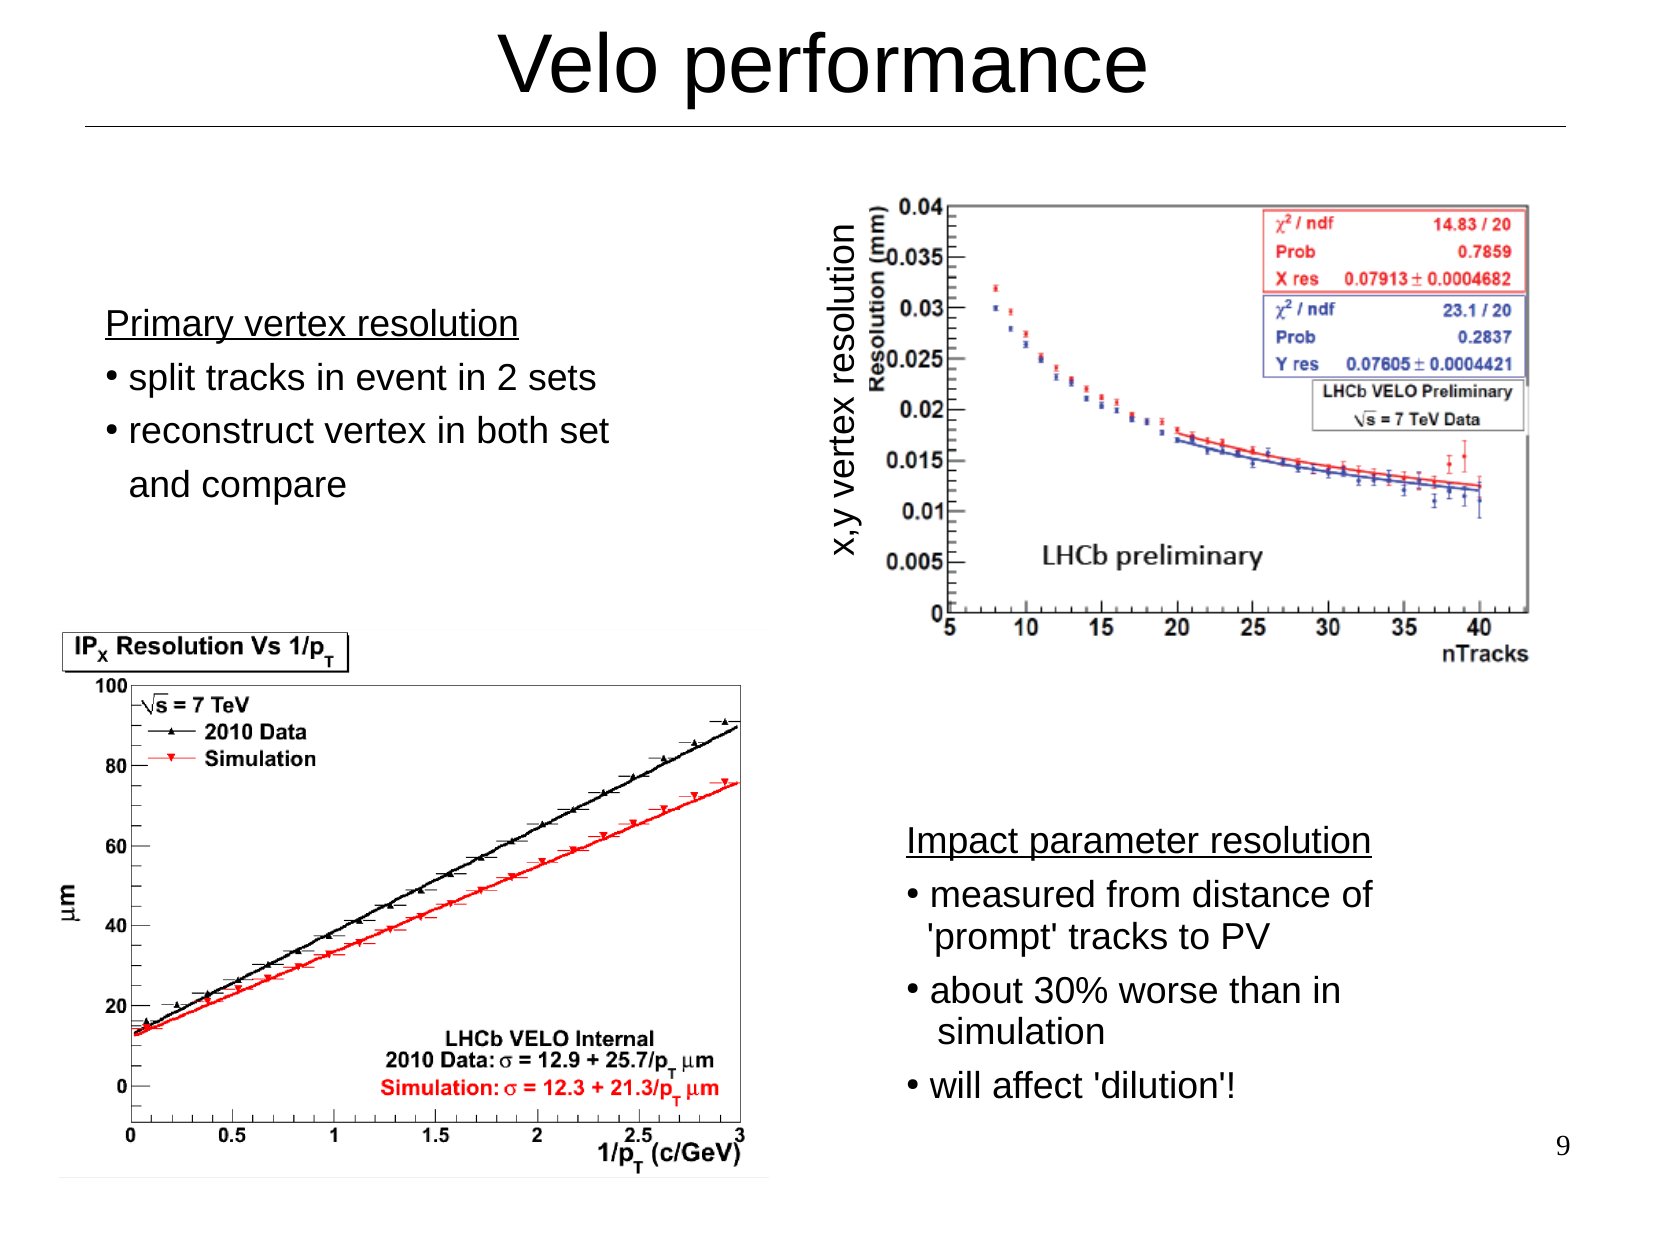

# Velo performance
Primary vertex resolution
 split tracks in event in 2 sets
 reconstruct vertex in both set
 and compare
x,y vertex resolution
Impact parameter resolution
 measured from distance of
 'prompt' tracks to PV
 about 30% worse than in
 simulation
 will affect 'dilution'!
9